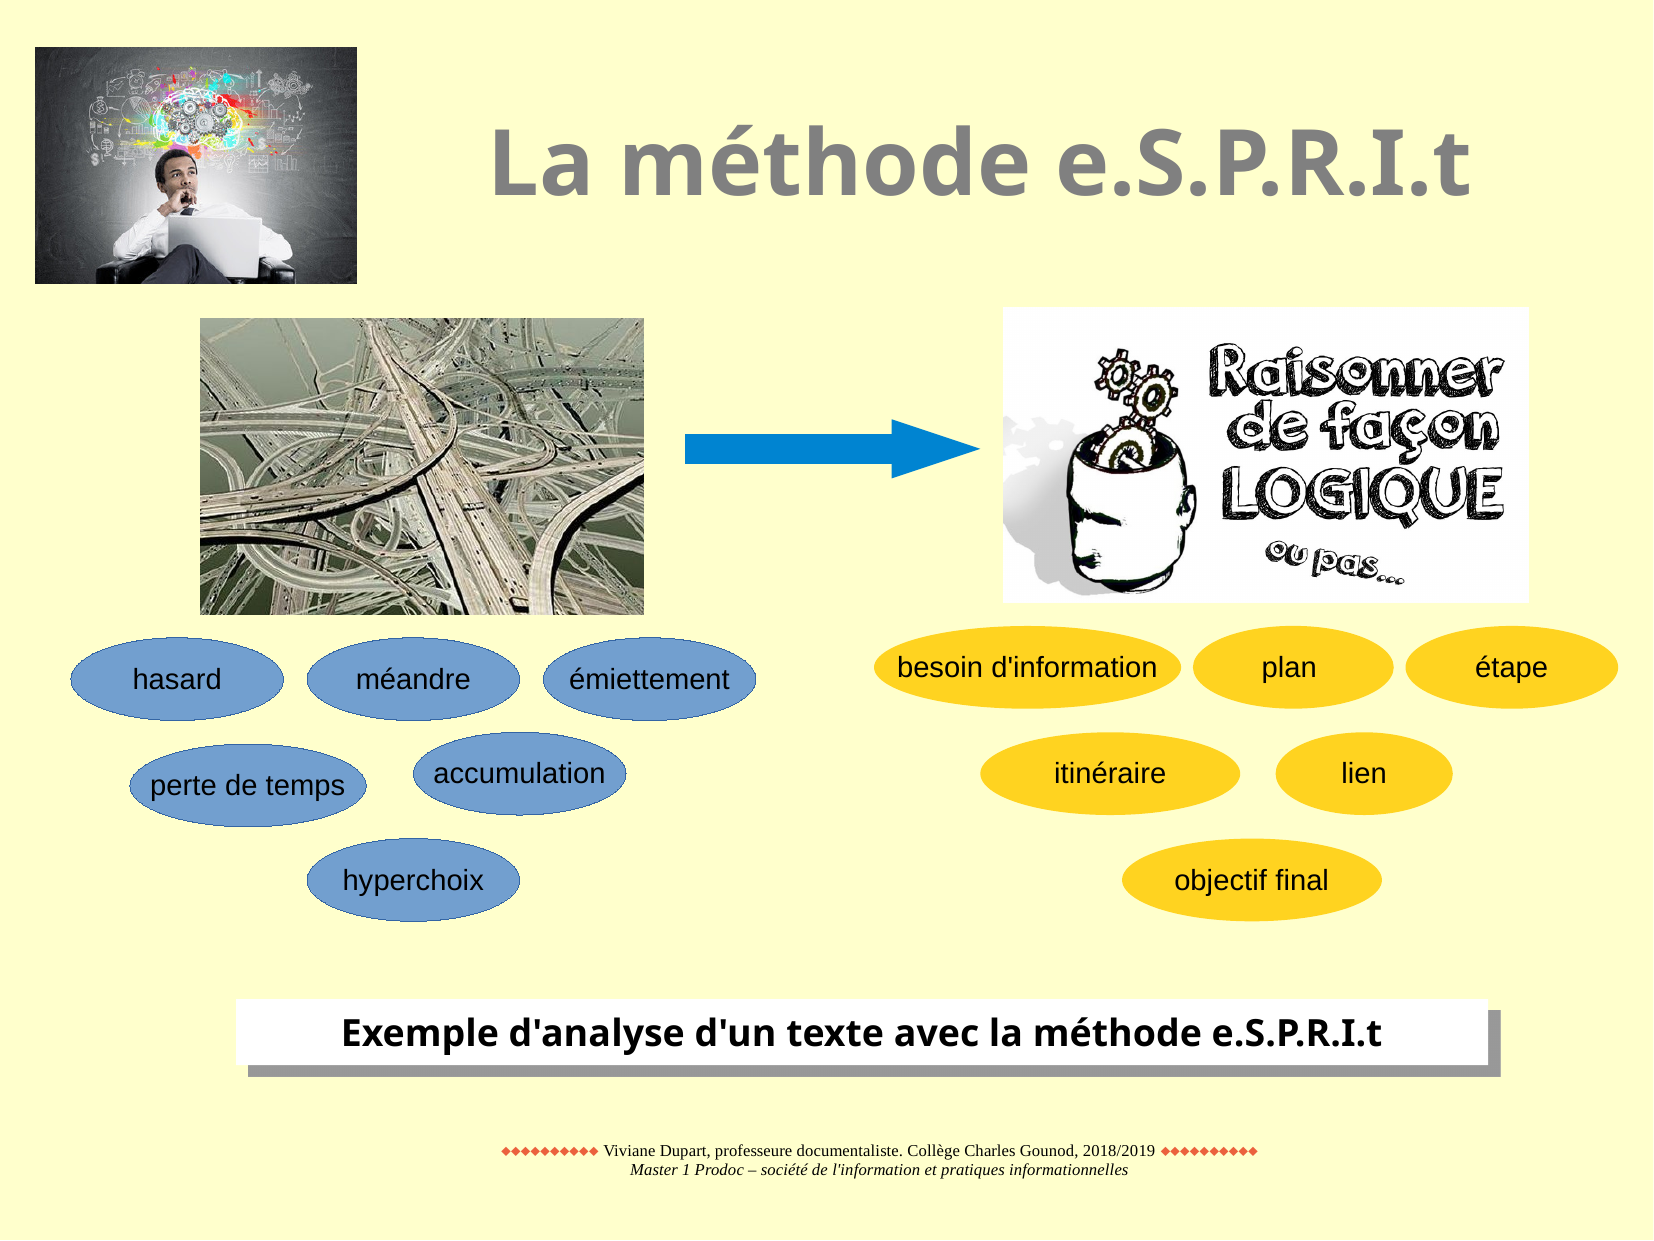

La méthode e.S.P.R.I.t
plan
besoin d'information
étape
hasard
méandre
émiettement
accumulation
itinéraire
lien
perte de temps
hyperchoix
objectif final
Exemple d'analyse d'un texte avec la méthode e.S.P.R.I.t
#  Viviane Dupart, professeure documentaliste. Collège Charles Gounod, 2018/2019 
Master 1 Prodoc – société de l'information et pratiques informationnelles